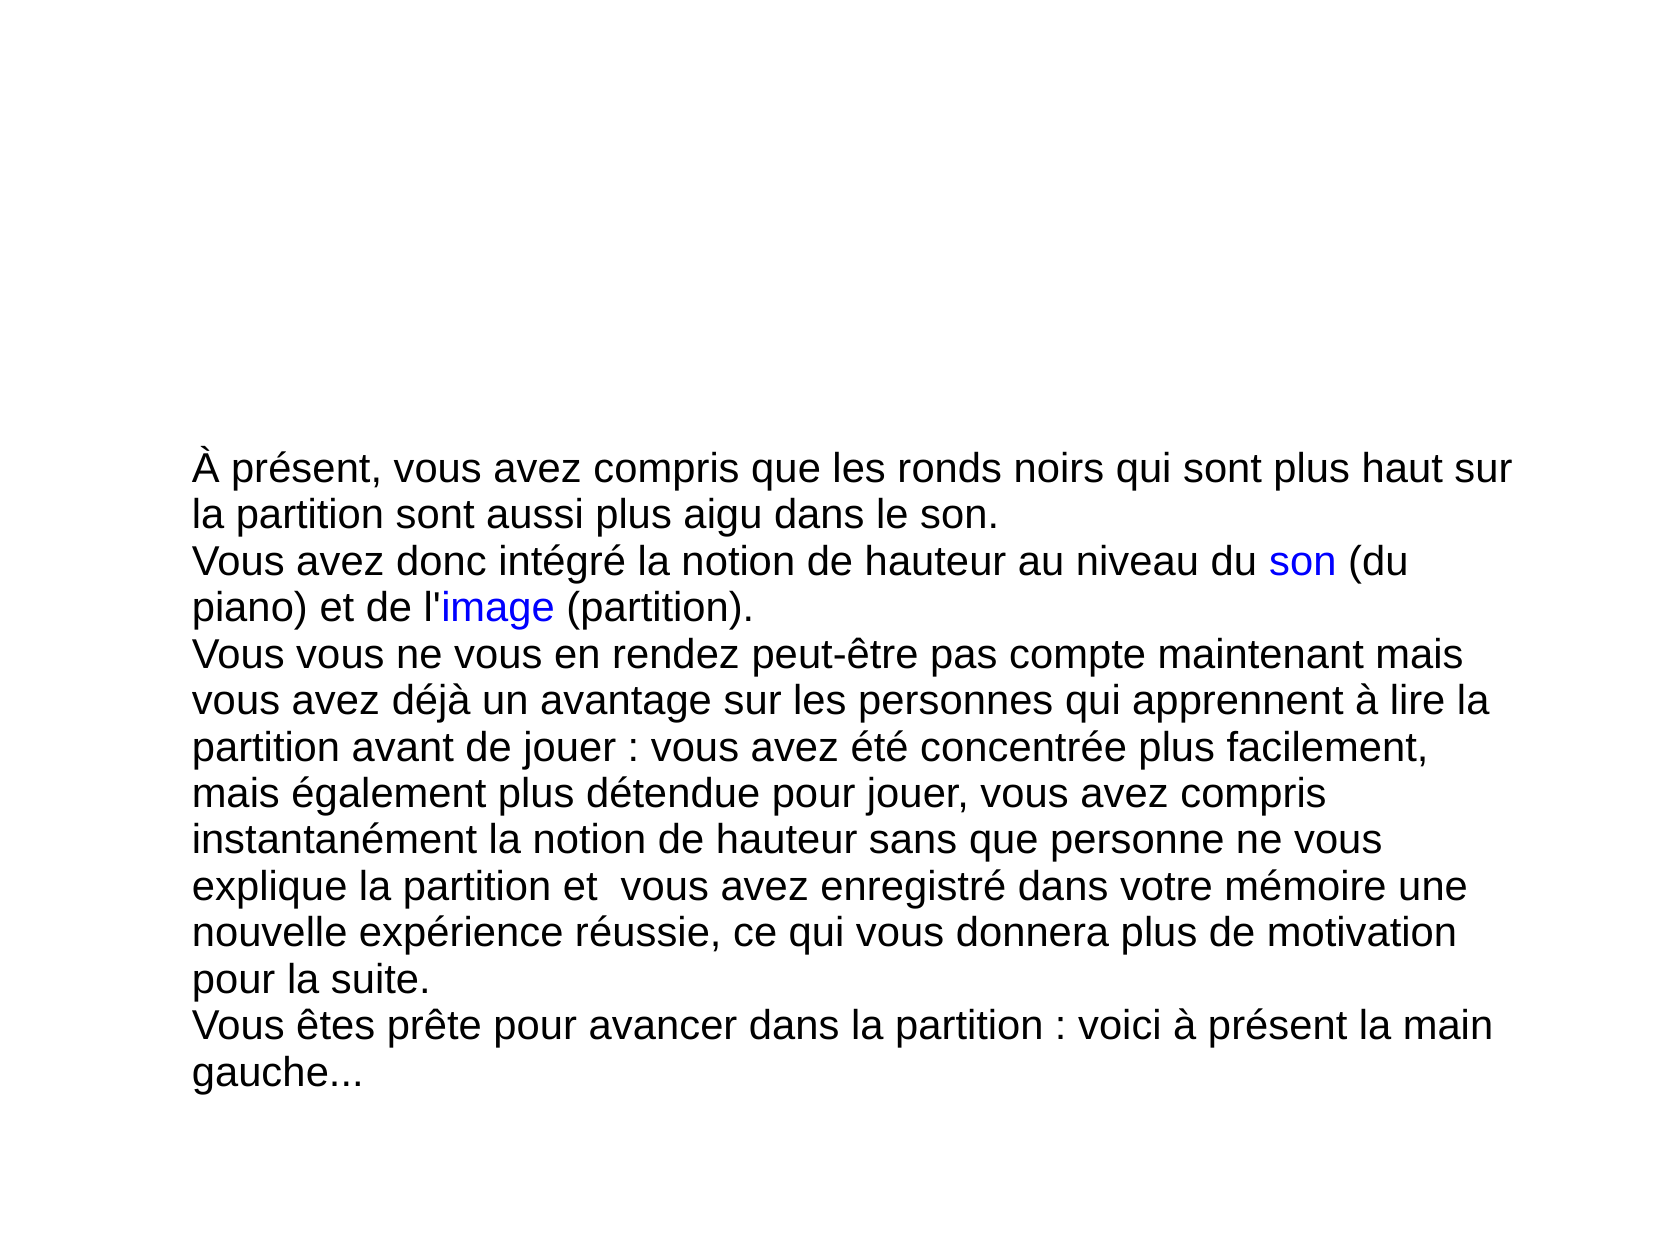

#
À présent, vous avez compris que les ronds noirs qui sont plus haut sur la partition sont aussi plus aigu dans le son.
Vous avez donc intégré la notion de hauteur au niveau du son (du piano) et de l'image (partition).
Vous vous ne vous en rendez peut-être pas compte maintenant mais vous avez déjà un avantage sur les personnes qui apprennent à lire la partition avant de jouer : vous avez été concentrée plus facilement, mais également plus détendue pour jouer, vous avez compris instantanément la notion de hauteur sans que personne ne vous explique la partition et vous avez enregistré dans votre mémoire une nouvelle expérience réussie, ce qui vous donnera plus de motivation pour la suite.
Vous êtes prête pour avancer dans la partition : voici à présent la main gauche...